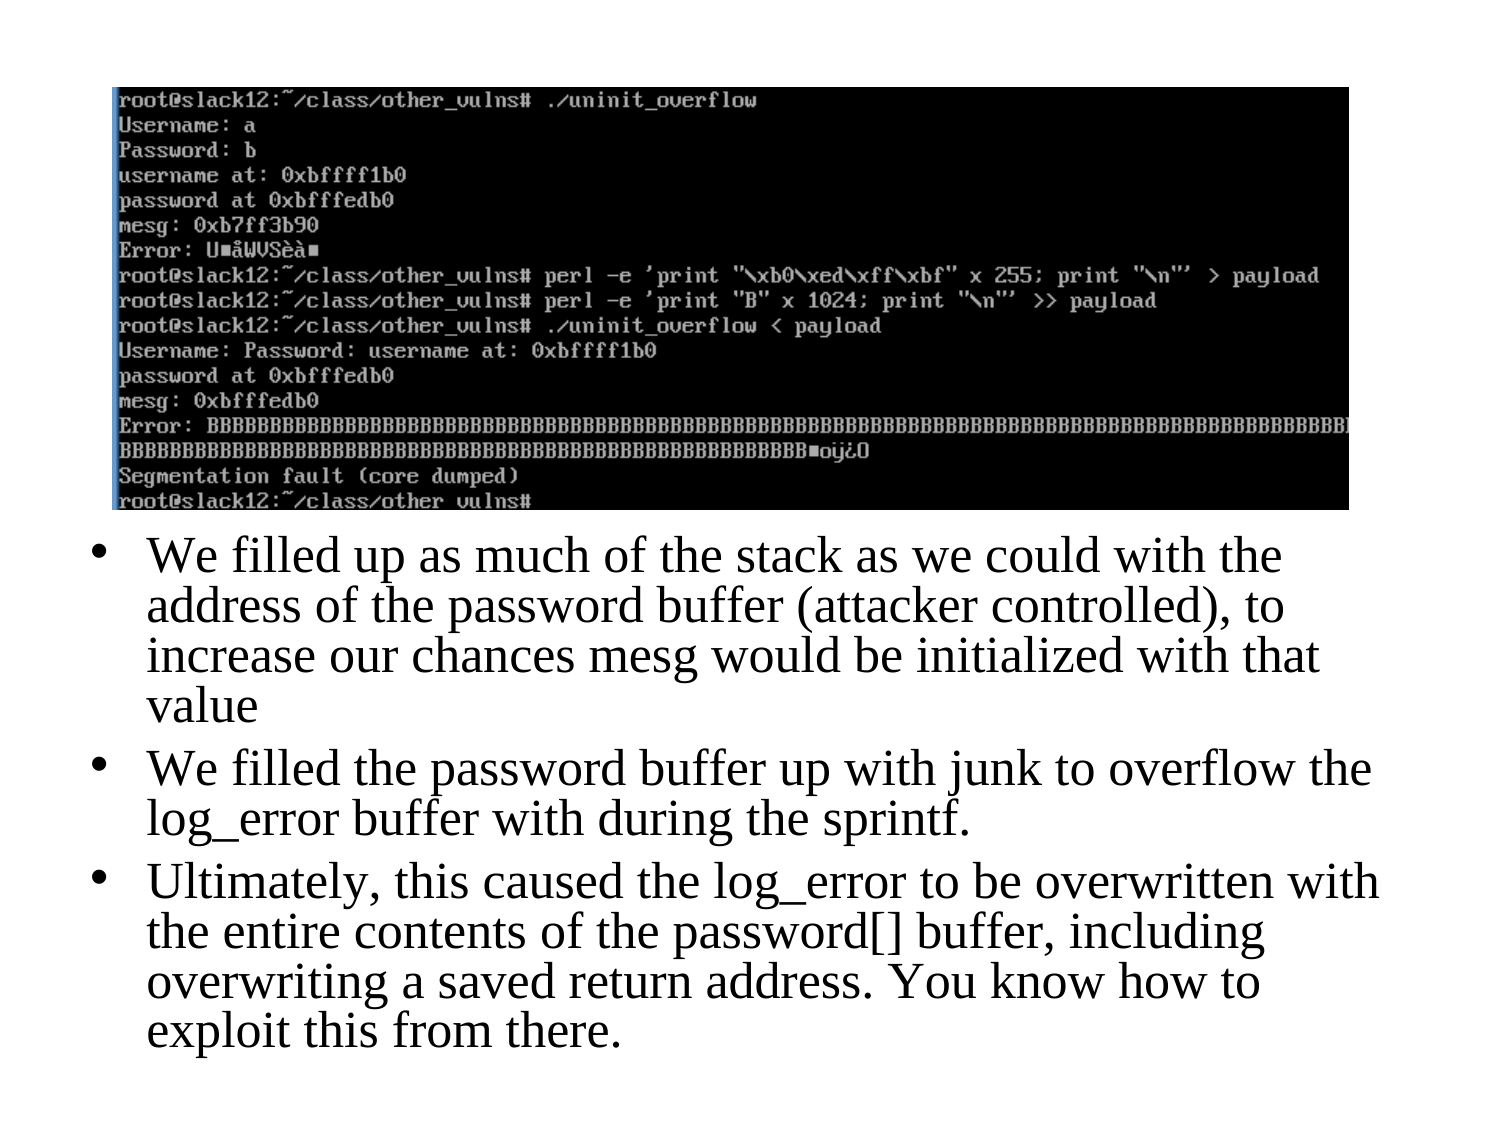

# We filled up as much of the stack as we could with the address of the password buffer (attacker controlled), to increase our chances mesg would be initialized with that value
We filled the password buffer up with junk to overflow the log_error buffer with during the sprintf.
Ultimately, this caused the log_error to be overwritten with the entire contents of the password[] buffer, including overwriting a saved return address. You know how to exploit this from there.